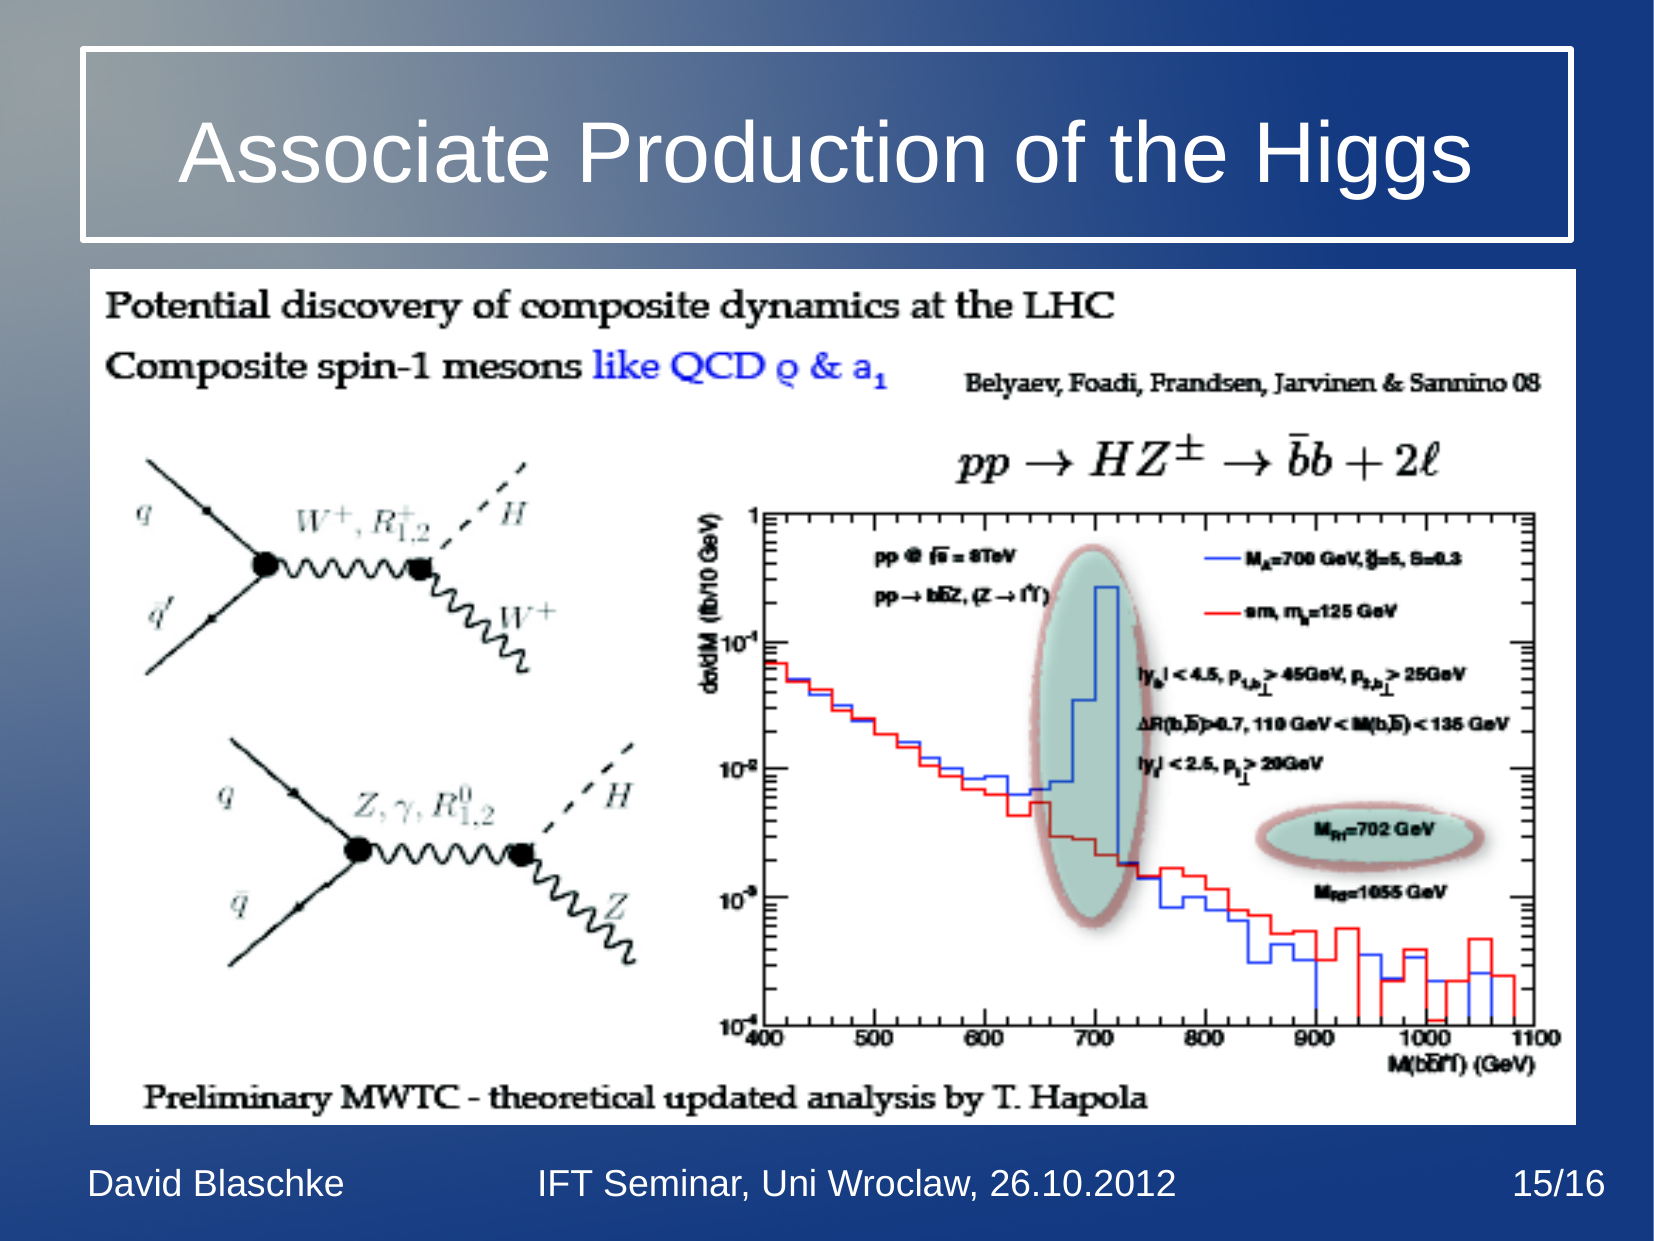

# Associate Production of the Higgs
David Blaschke			IFT Seminar, Uni Wroclaw, 26.10.2012					15/16